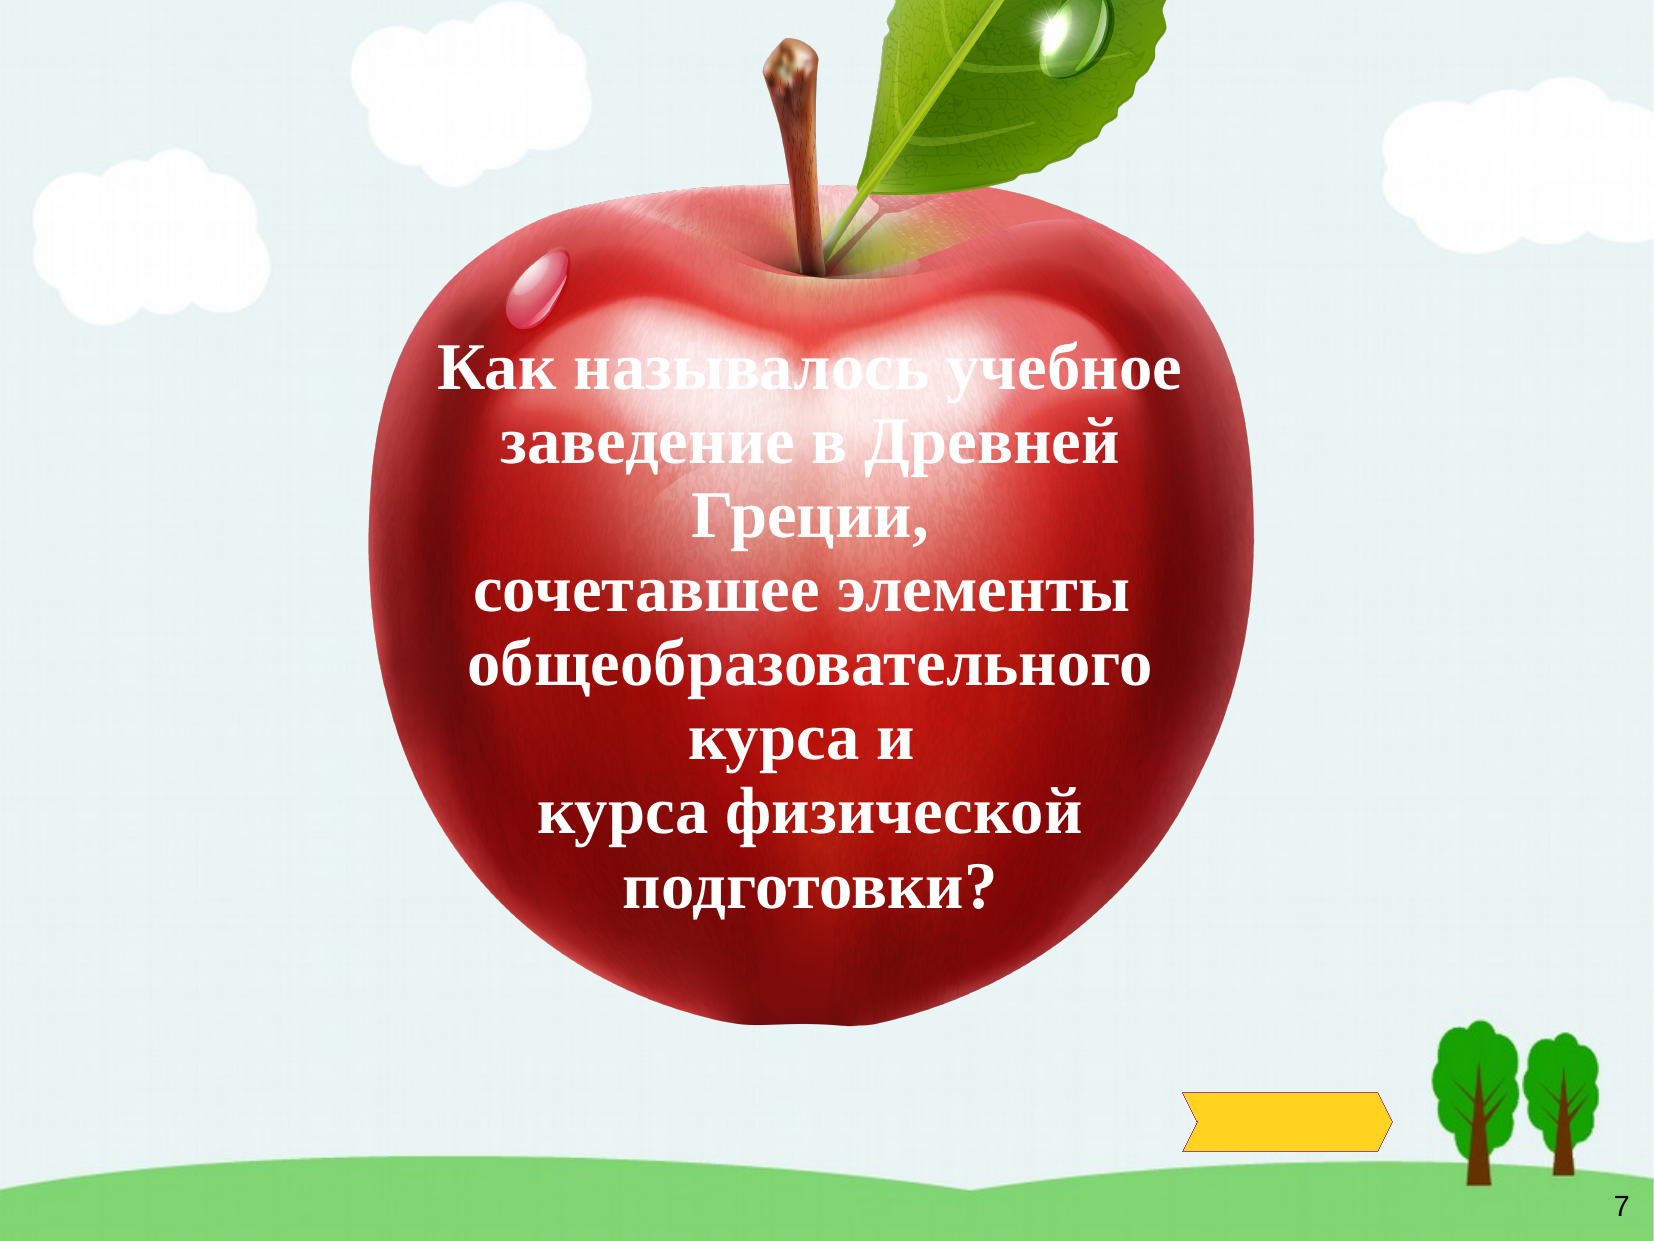

Как называлось учебное
заведение в Древней Греции,
сочетавшее элементы
общеобразовательного курса и
курса физической подготовки?
7